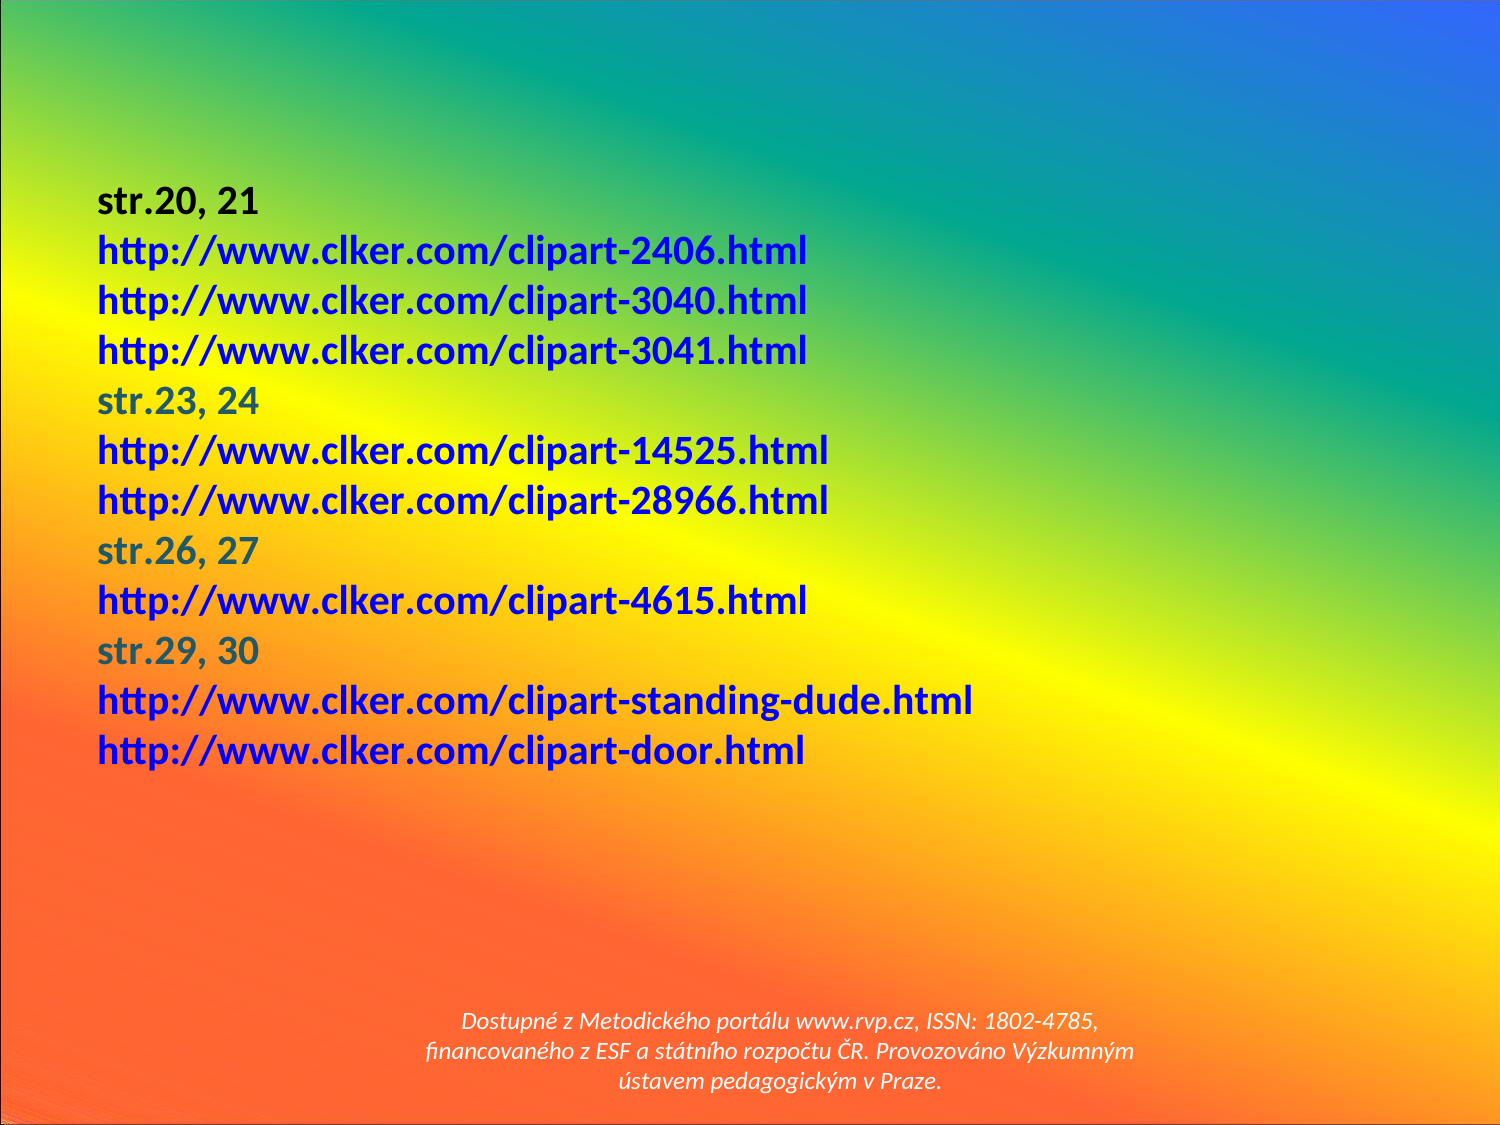

# str.20, 21 http://www.clker.com/clipart-2406.html http://www.clker.com/clipart-3040.html http://www.clker.com/clipart-3041.html str.23, 24 http://www.clker.com/clipart-14525.html http://www.clker.com/clipart-28966.html str.26, 27 http://www.clker.com/clipart-4615.html str.29, 30 http://www.clker.com/clipart-standing-dude.html http://www.clker.com/clipart-door.html
Dostupné z Metodického portálu www.rvp.cz, ISSN: 1802-4785, financovaného z ESF a státního rozpočtu ČR. Provozováno Výzkumným ústavem pedagogickým v Praze.